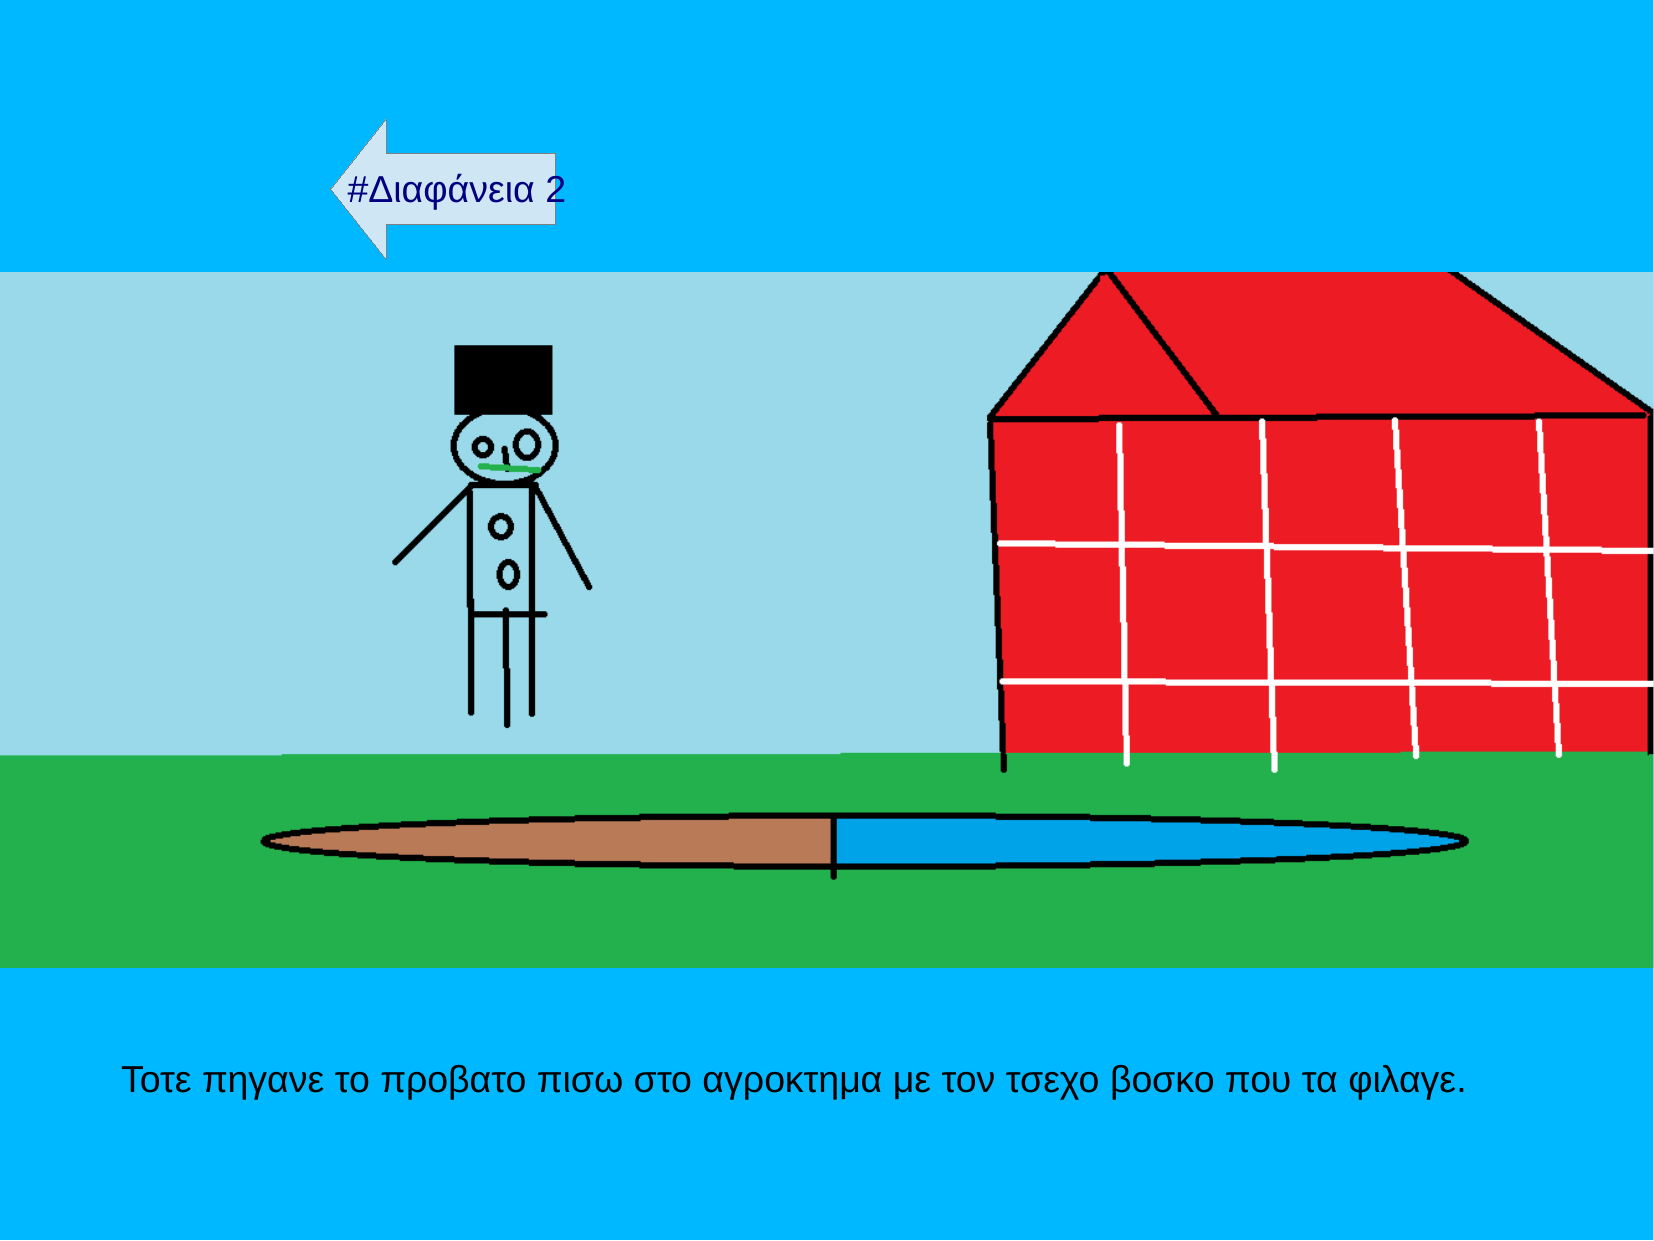

#
#Διαφάνεια 2
Τοτε πηγανε το προβατο πισω στο αγροκτημα με τον τσεχο βοσκο που τα φιλαγε.